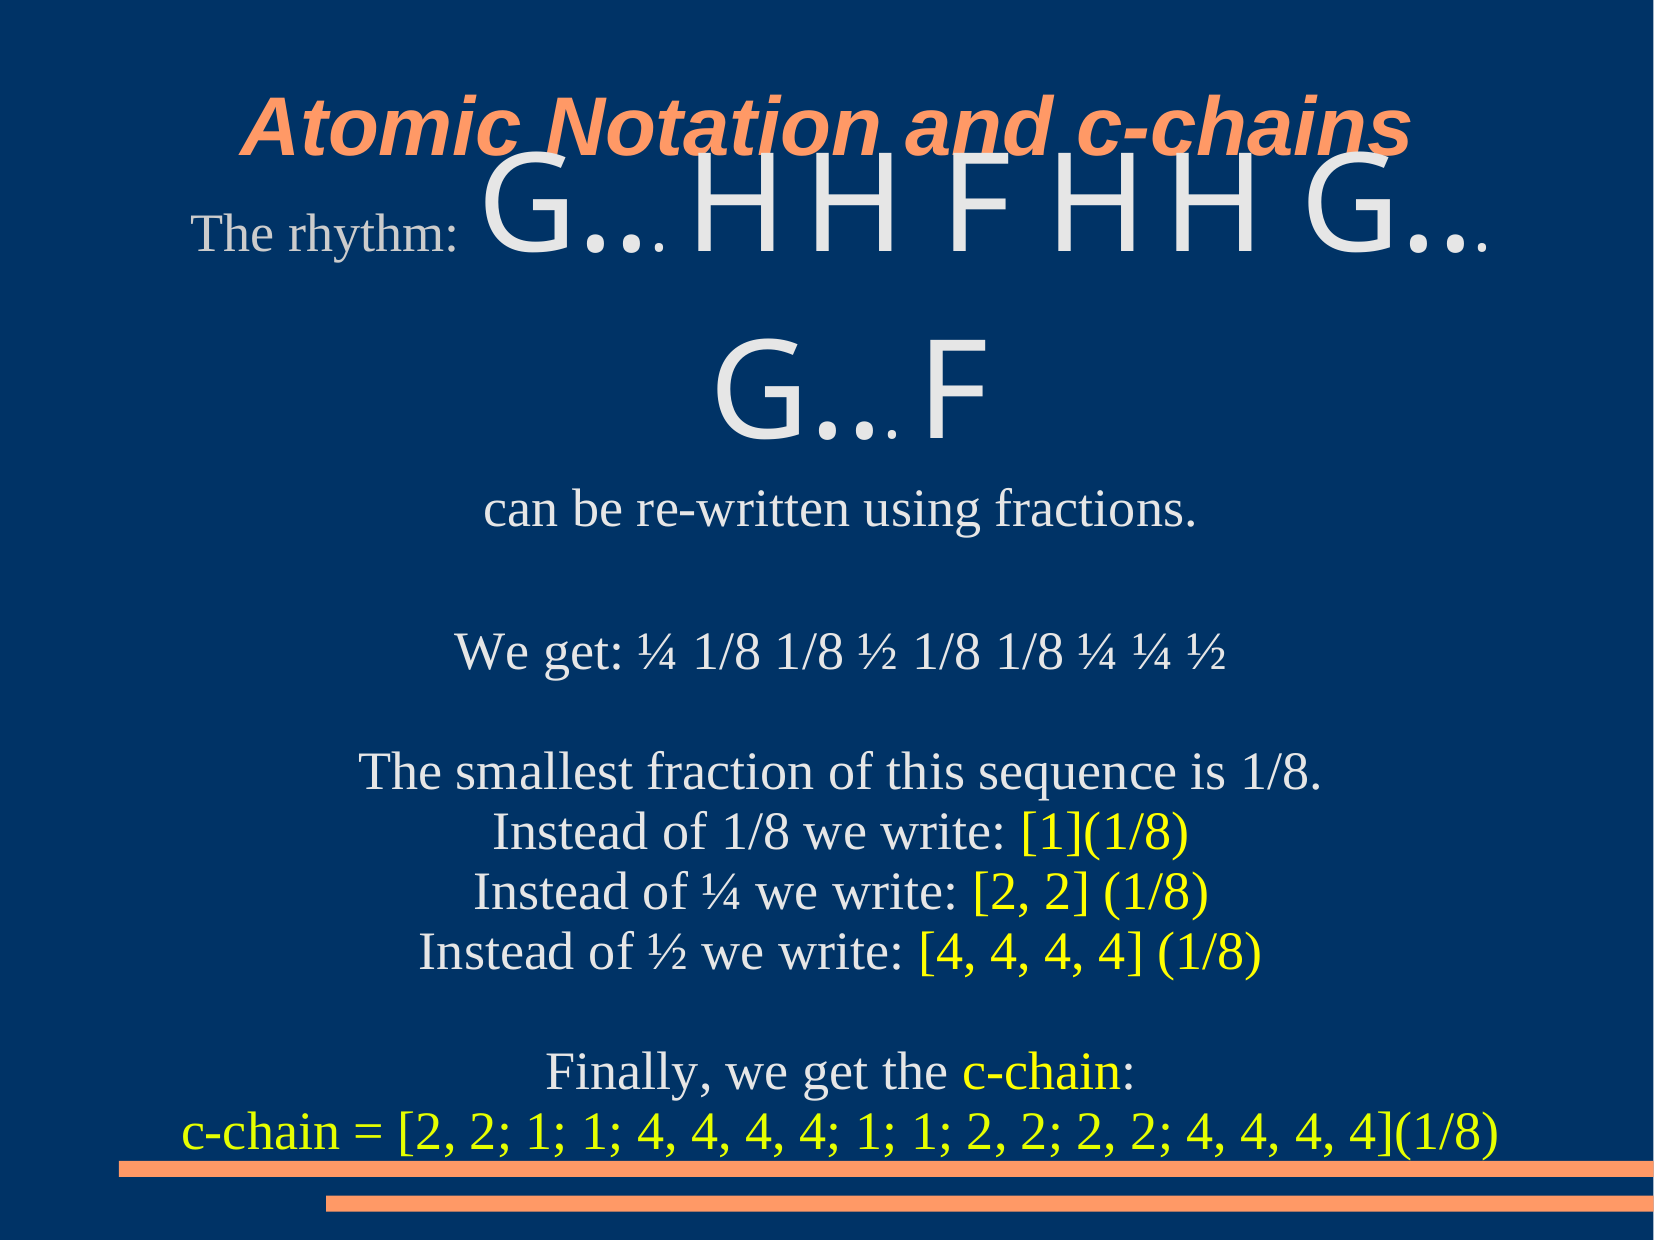

# Atomic Notation and c-chains
The rhythm: G... H H F H H G... G... F
can be re-written using fractions.
We get: ¼ 1/8 1/8 ½ 1/8 1/8 ¼ ¼ ½
The smallest fraction of this sequence is 1/8.
Instead of 1/8 we write: [1](1/8)
Instead of ¼ we write: [2, 2] (1/8)
Instead of ½ we write: [4, 4, 4, 4] (1/8)
Finally, we get the c-chain:
c-chain = [2, 2; 1; 1; 4, 4, 4, 4; 1; 1; 2, 2; 2, 2; 4, 4, 4, 4](1/8)